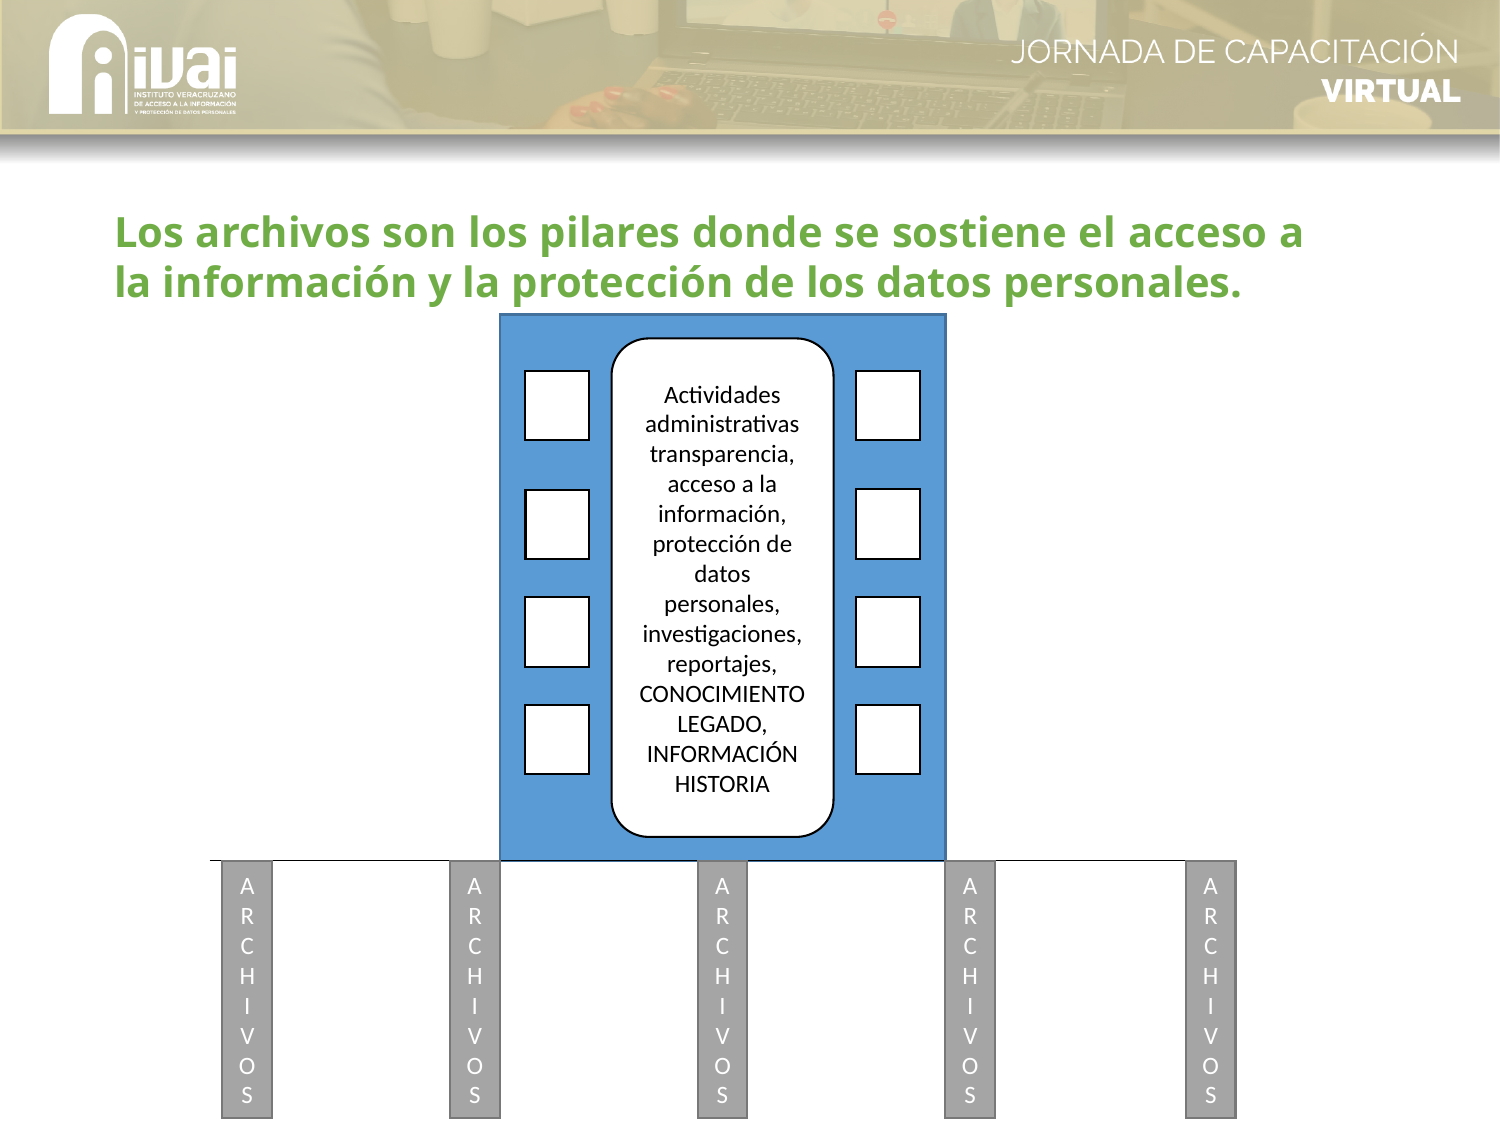

Los archivos son los pilares donde se sostiene el acceso a la información y la protección de los datos personales.
Actividades administrativas transparencia, acceso a la información, protección de datos personales, investigaciones, reportajes, CONOCIMIENTO LEGADO, INFORMACIÓN HISTORIA
ARCHIVOS
ARCHIVOS
ARCHIVOS
ARCHIVOS
ARCHIVOS